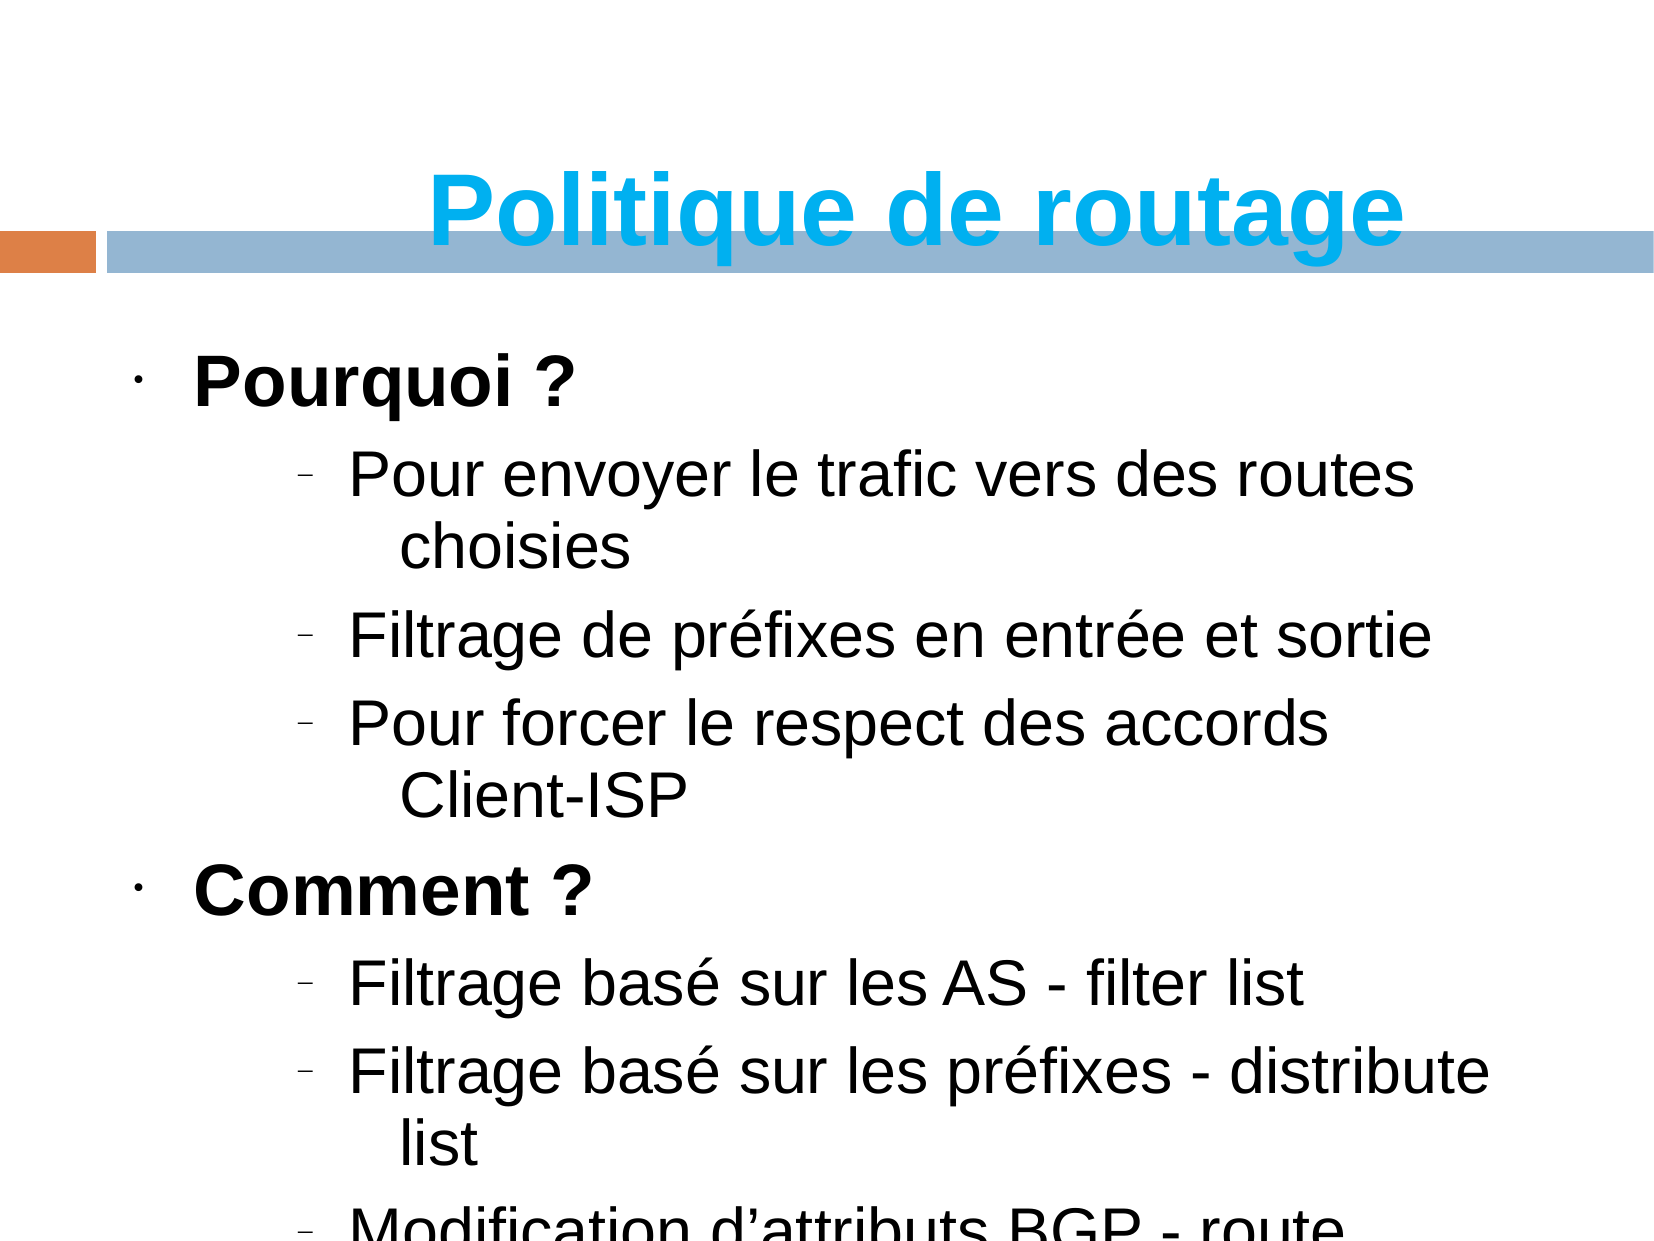

Politique de routage
Pourquoi ?
Pour envoyer le trafic vers des routes choisies
Filtrage de préfixes en entrée et sortie
Pour forcer le respect des accords Client-ISP
Comment ?
Filtrage basé sur les AS - filter list
Filtrage basé sur les préfixes - distribute list
Modification d’attributs BGP - route maps